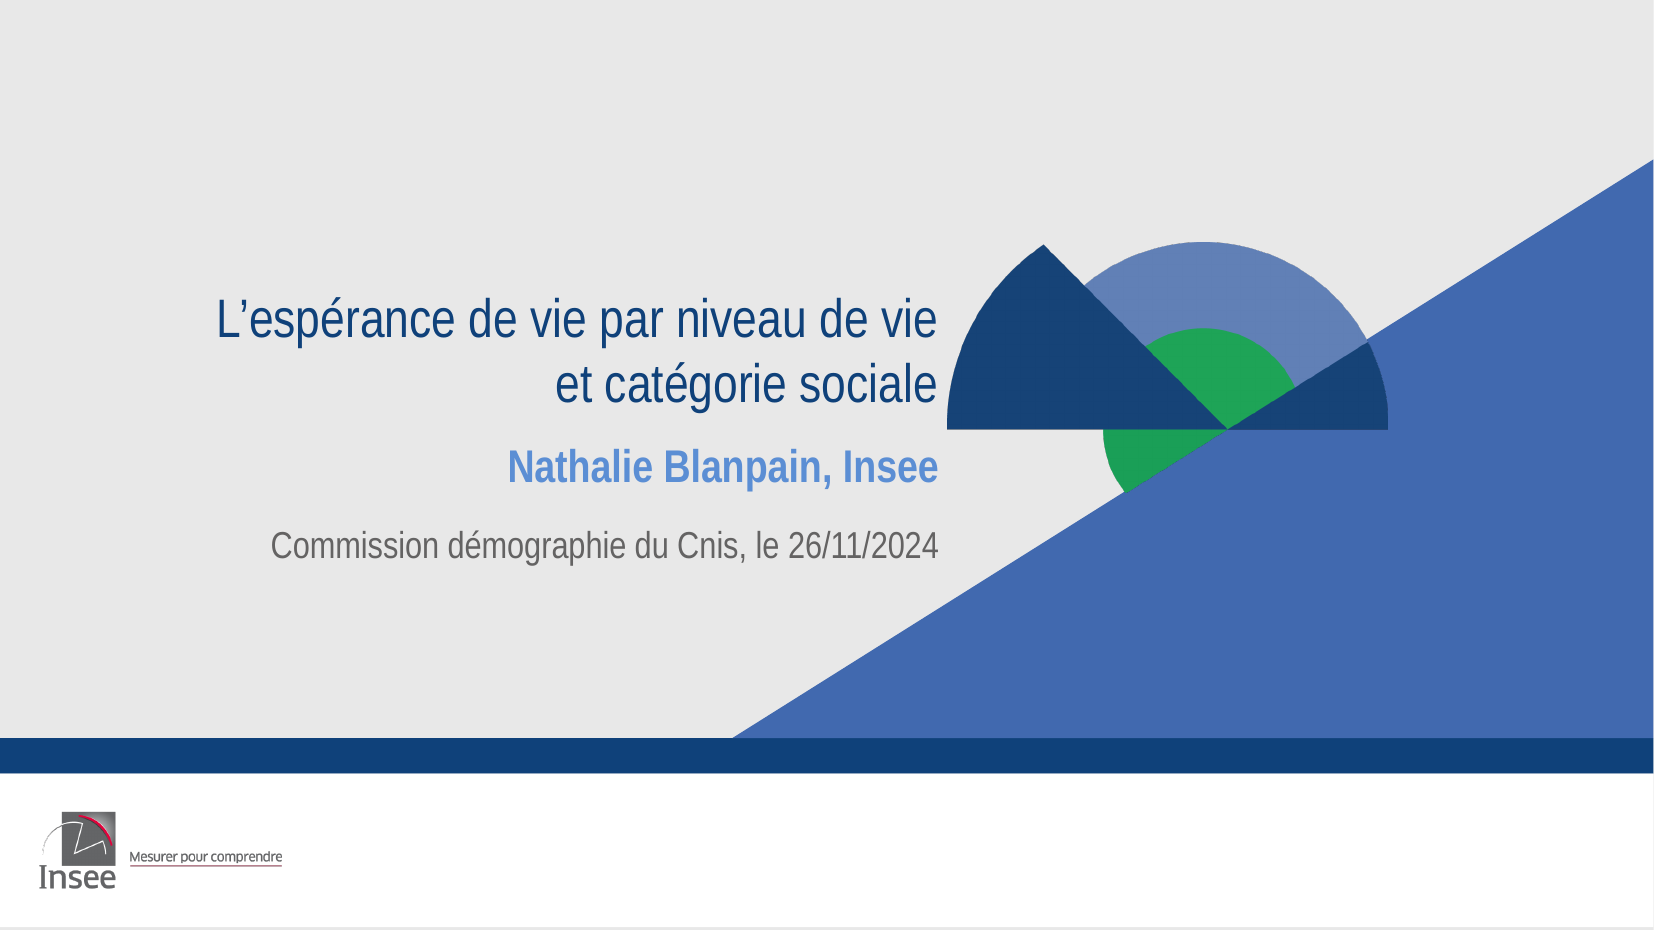

# L’espérance de vie par niveau de vie et catégorie sociale
Nathalie Blanpain, Insee
Commission démographie du Cnis, le 26/11/2024